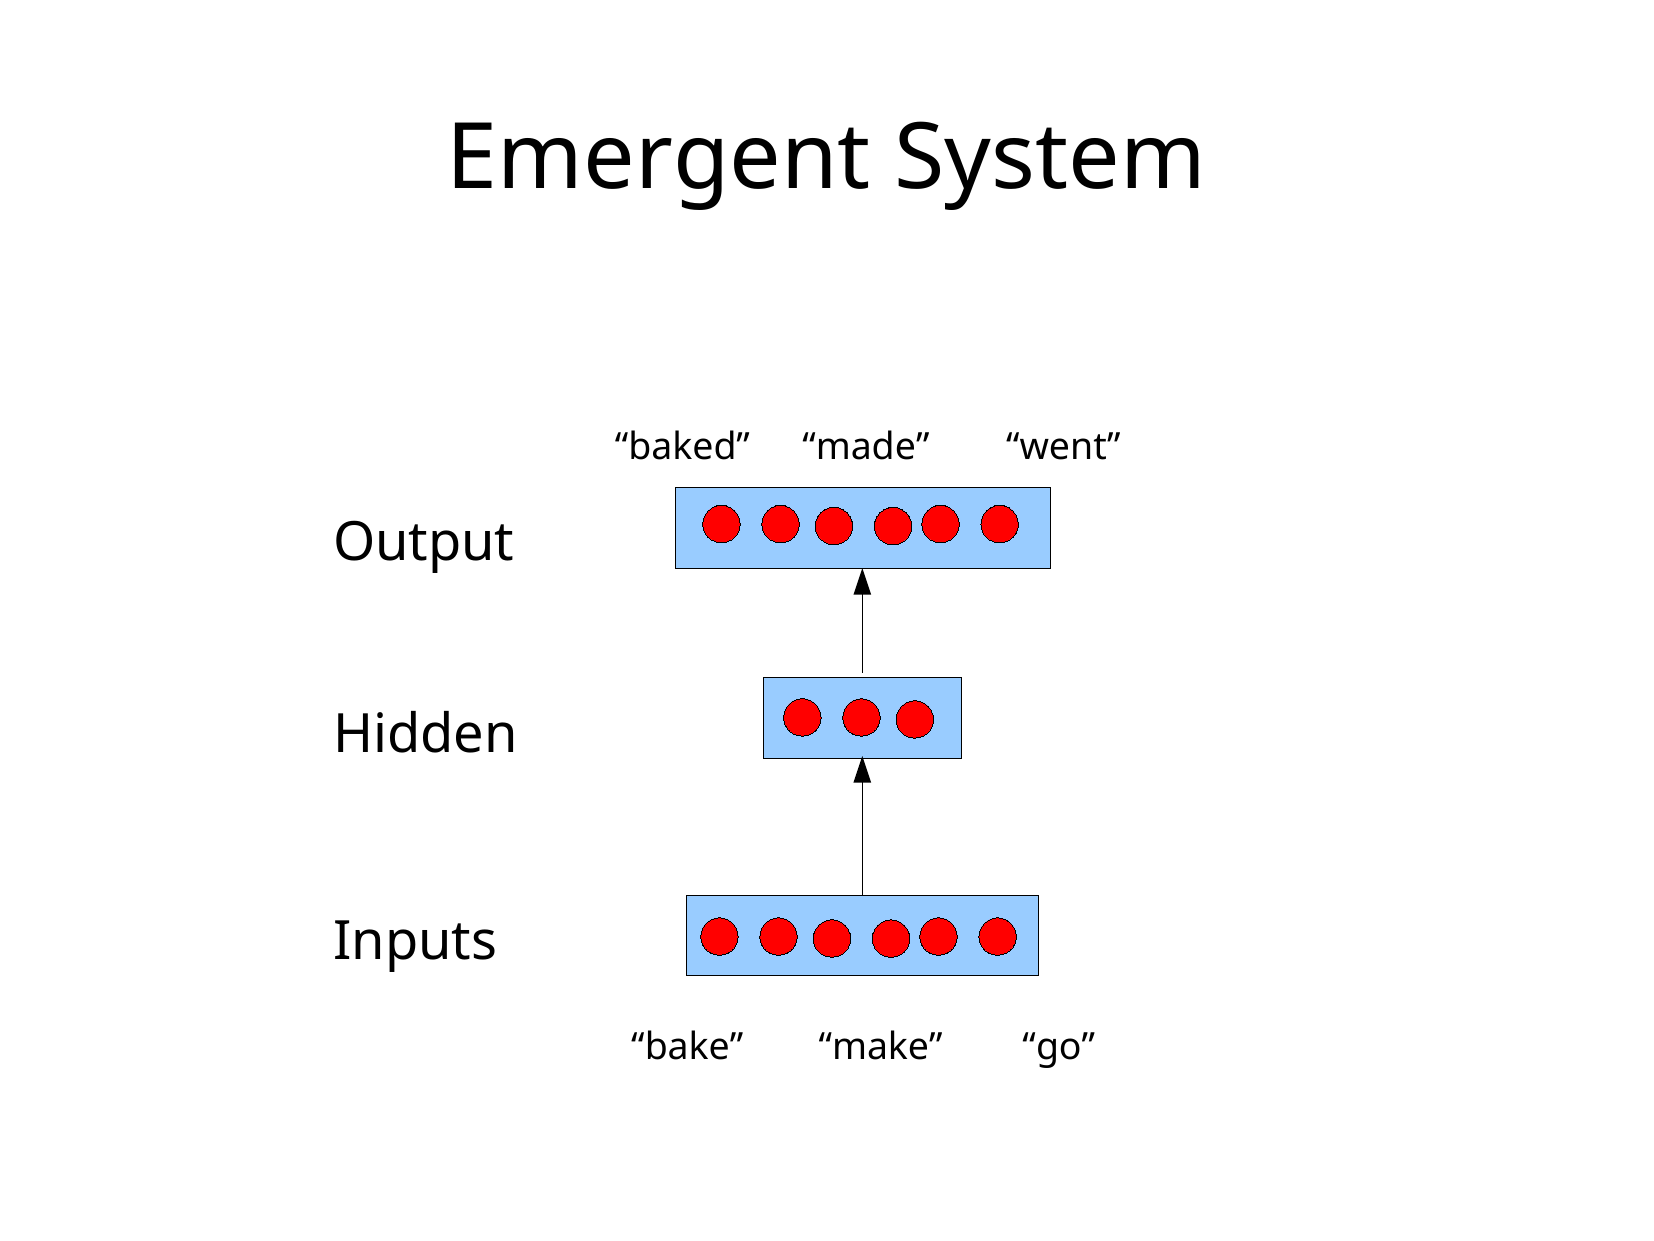

# Emergent System
“baked”
“made”
“went”
Output
Hidden
Inputs
“go”
“make”
“bake”